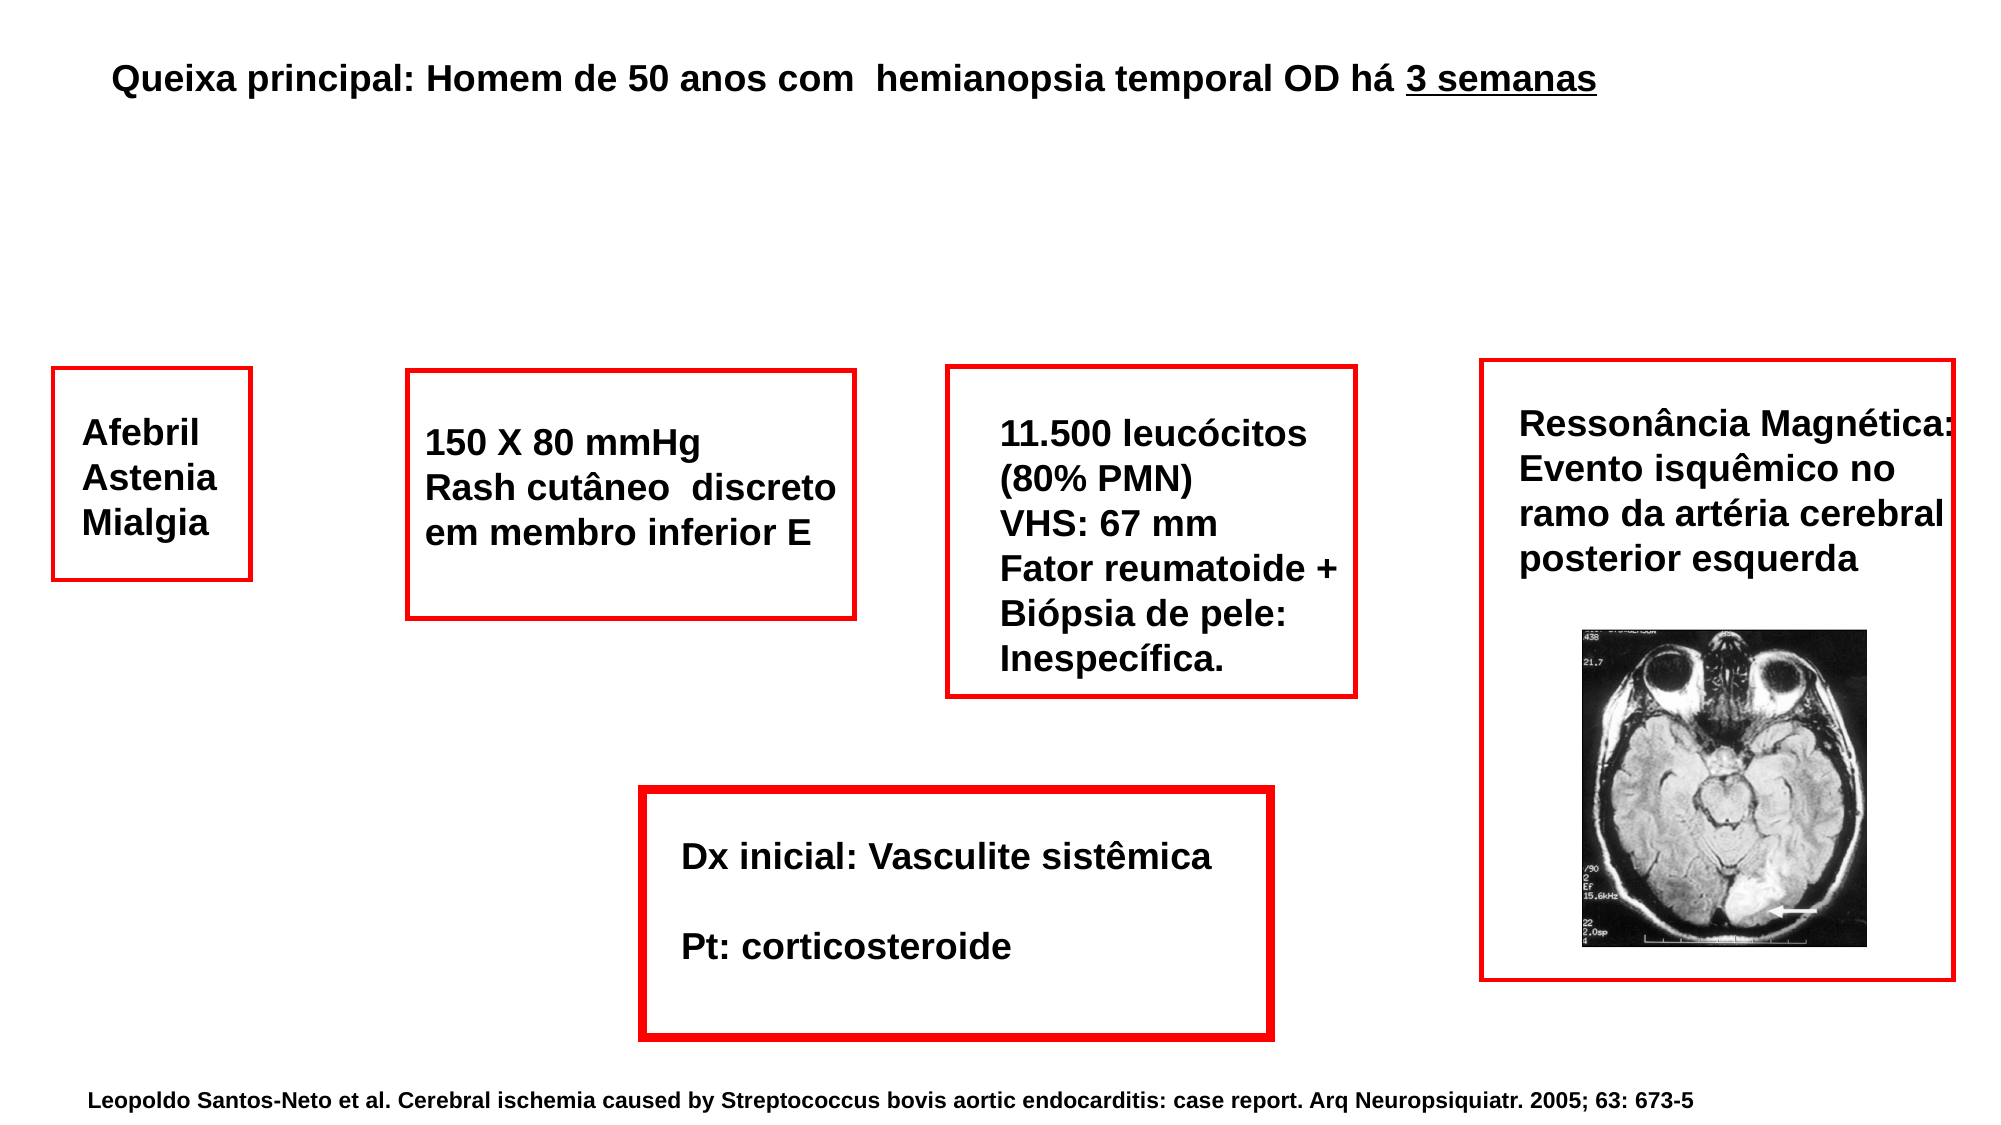

Queixa principal: Homem de 50 anos com hemianopsia temporal OD há 3 semanas
Ressonância Magnética:
Evento isquêmico no
ramo da artéria cerebral
posterior esquerda
Afebril
Astenia
Mialgia
11.500 leucócitos
(80% PMN)
VHS: 67 mm
Fator reumatoide +
Biópsia de pele:
Inespecífica.
150 X 80 mmHg
Rash cutâneo discreto
em membro inferior E
Dx inicial: Vasculite sistêmica
Pt: corticosteroide
Leopoldo Santos-Neto et al. Cerebral ischemia caused by Streptococcus bovis aortic endocarditis: case report. Arq Neuropsiquiatr. 2005; 63: 673-5